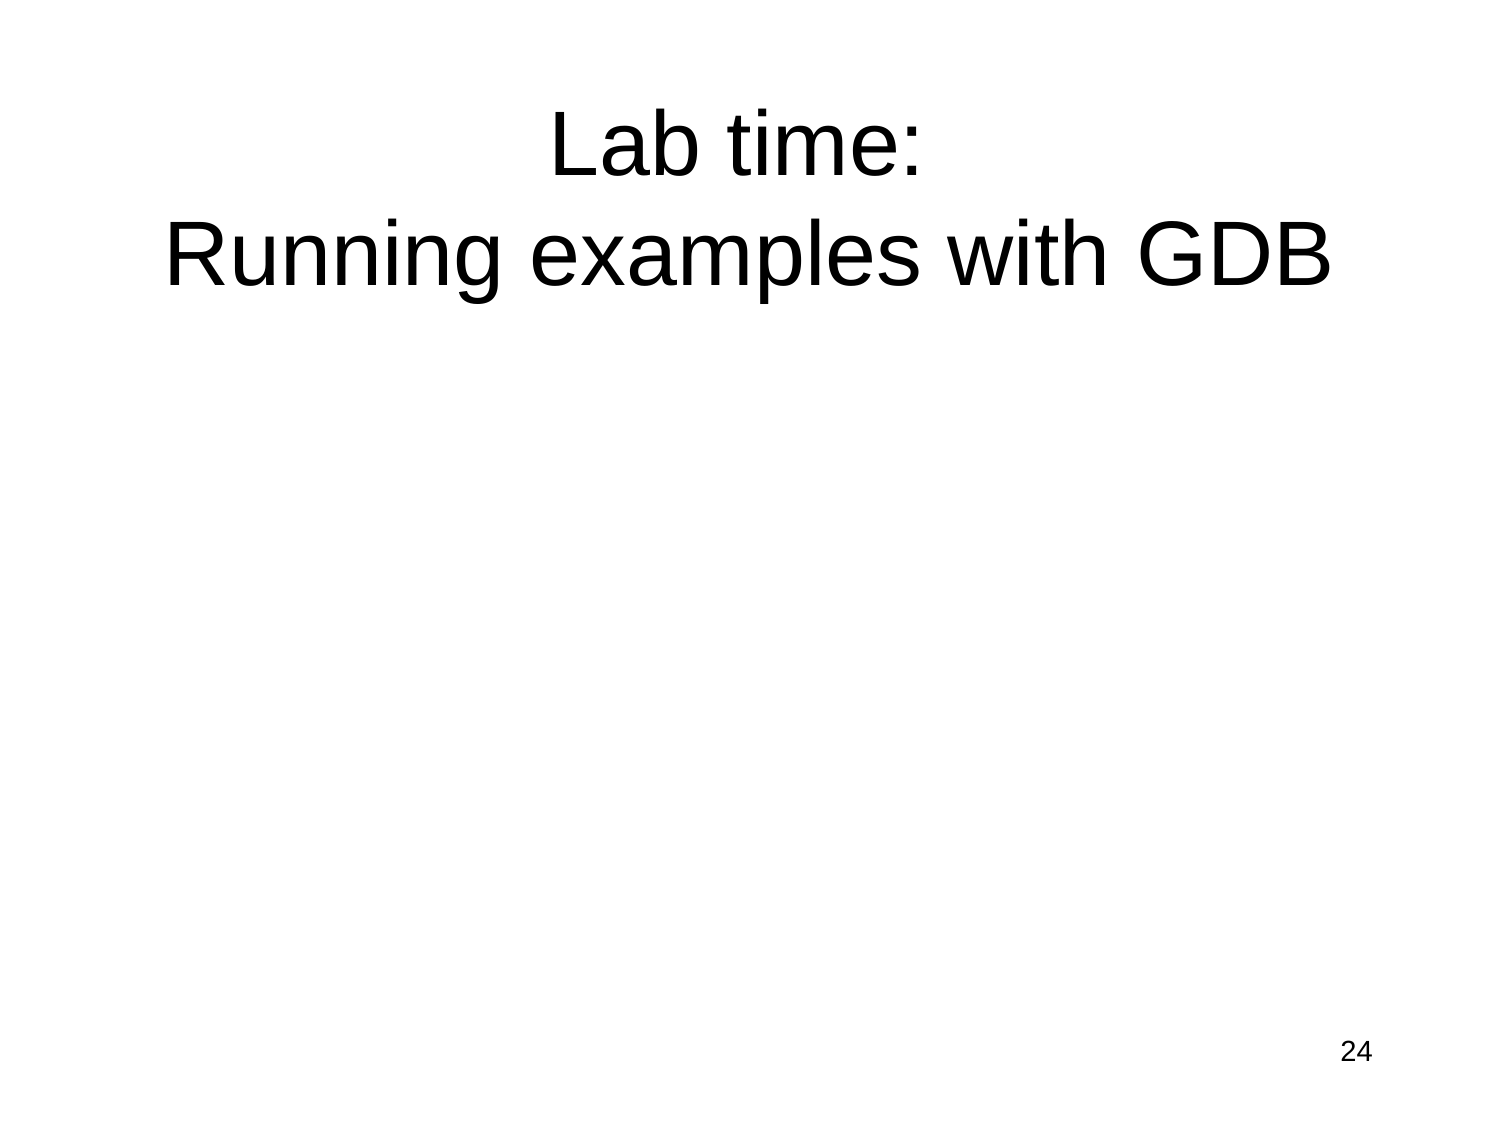

# Lab time: Running examples with GDB